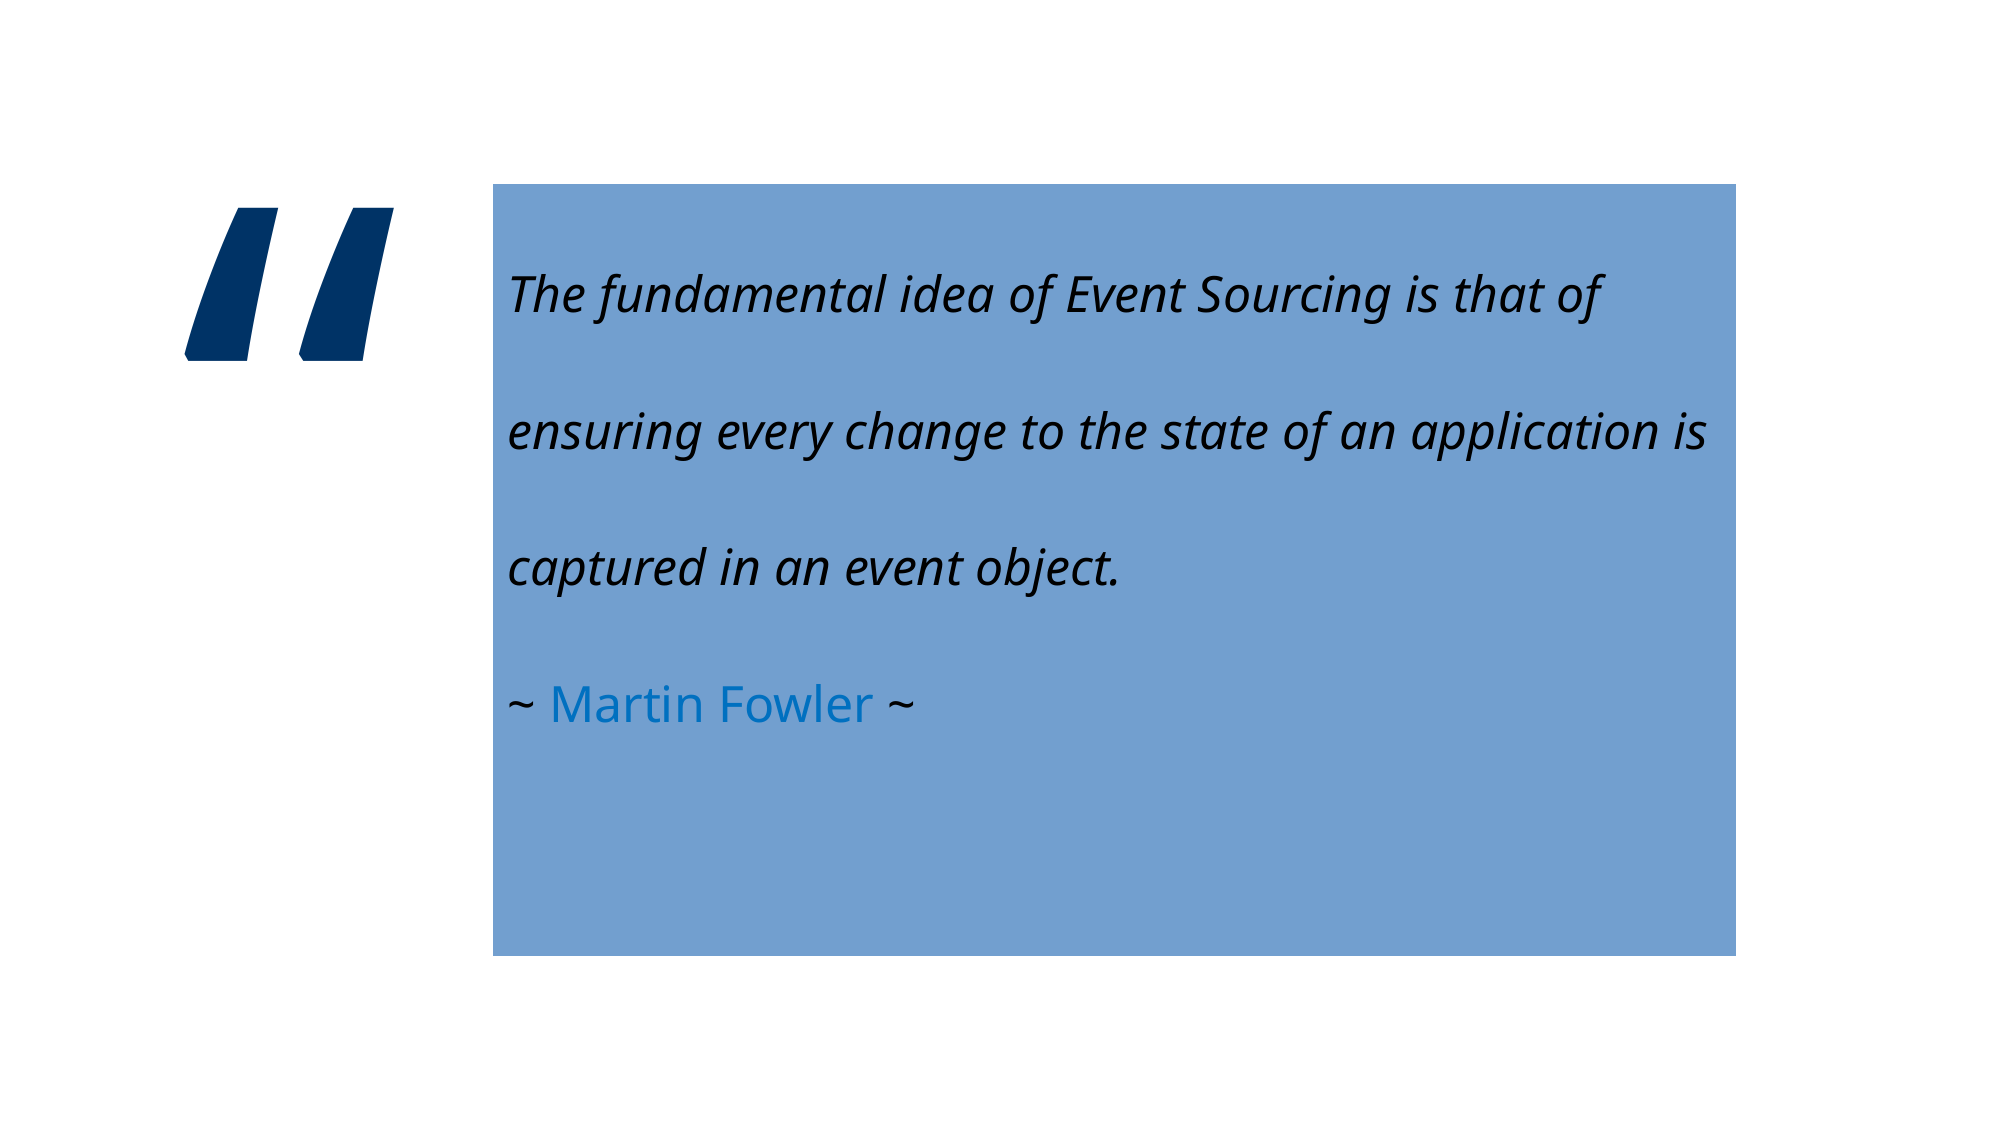

“
| The fundamental idea of Event Sourcing is that of ensuring every change to the state of an application is captured in an event object. ~ Martin Fowler ~ |
| --- |